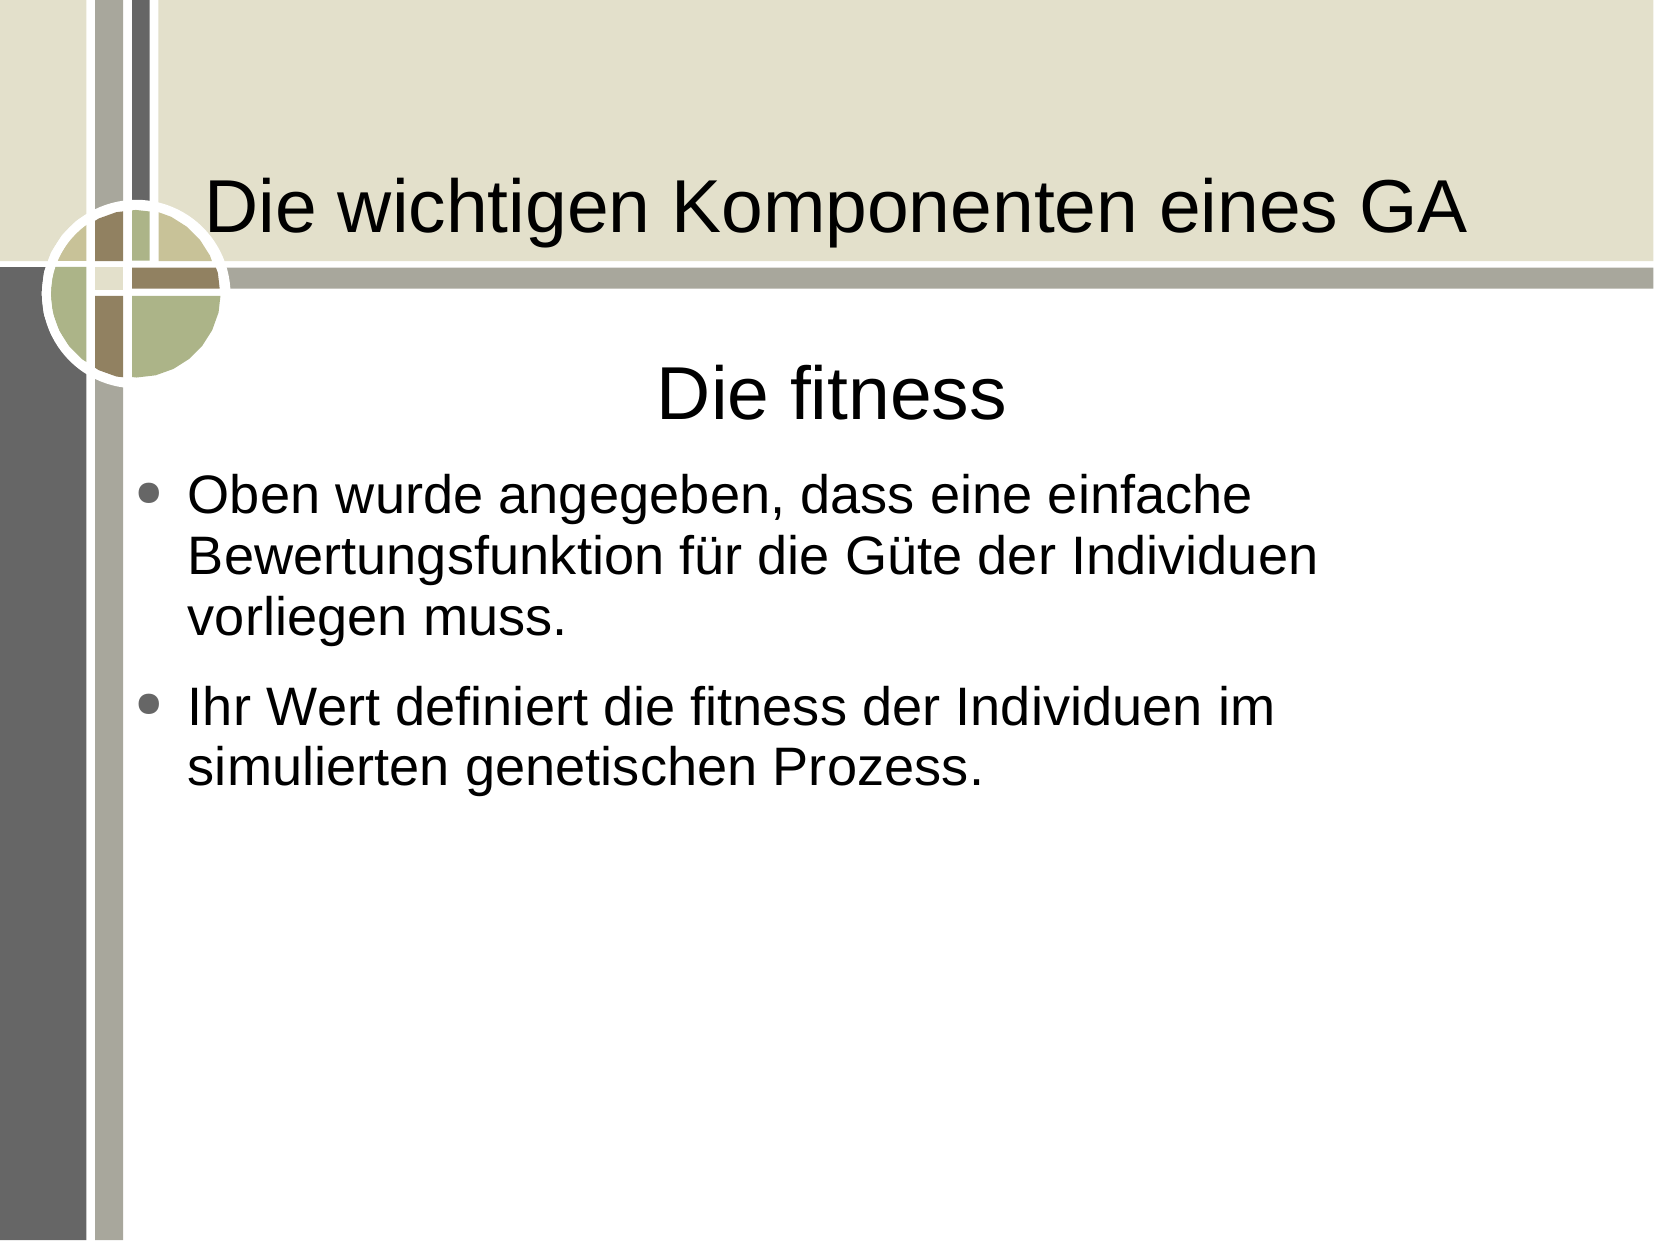

# Die wichtigen Komponenten eines GA
Die fitness
Oben wurde angegeben, dass eine einfache Bewertungsfunktion für die Güte der Individuen vorliegen muss.
Ihr Wert definiert die fitness der Individuen im simulierten genetischen Prozess.